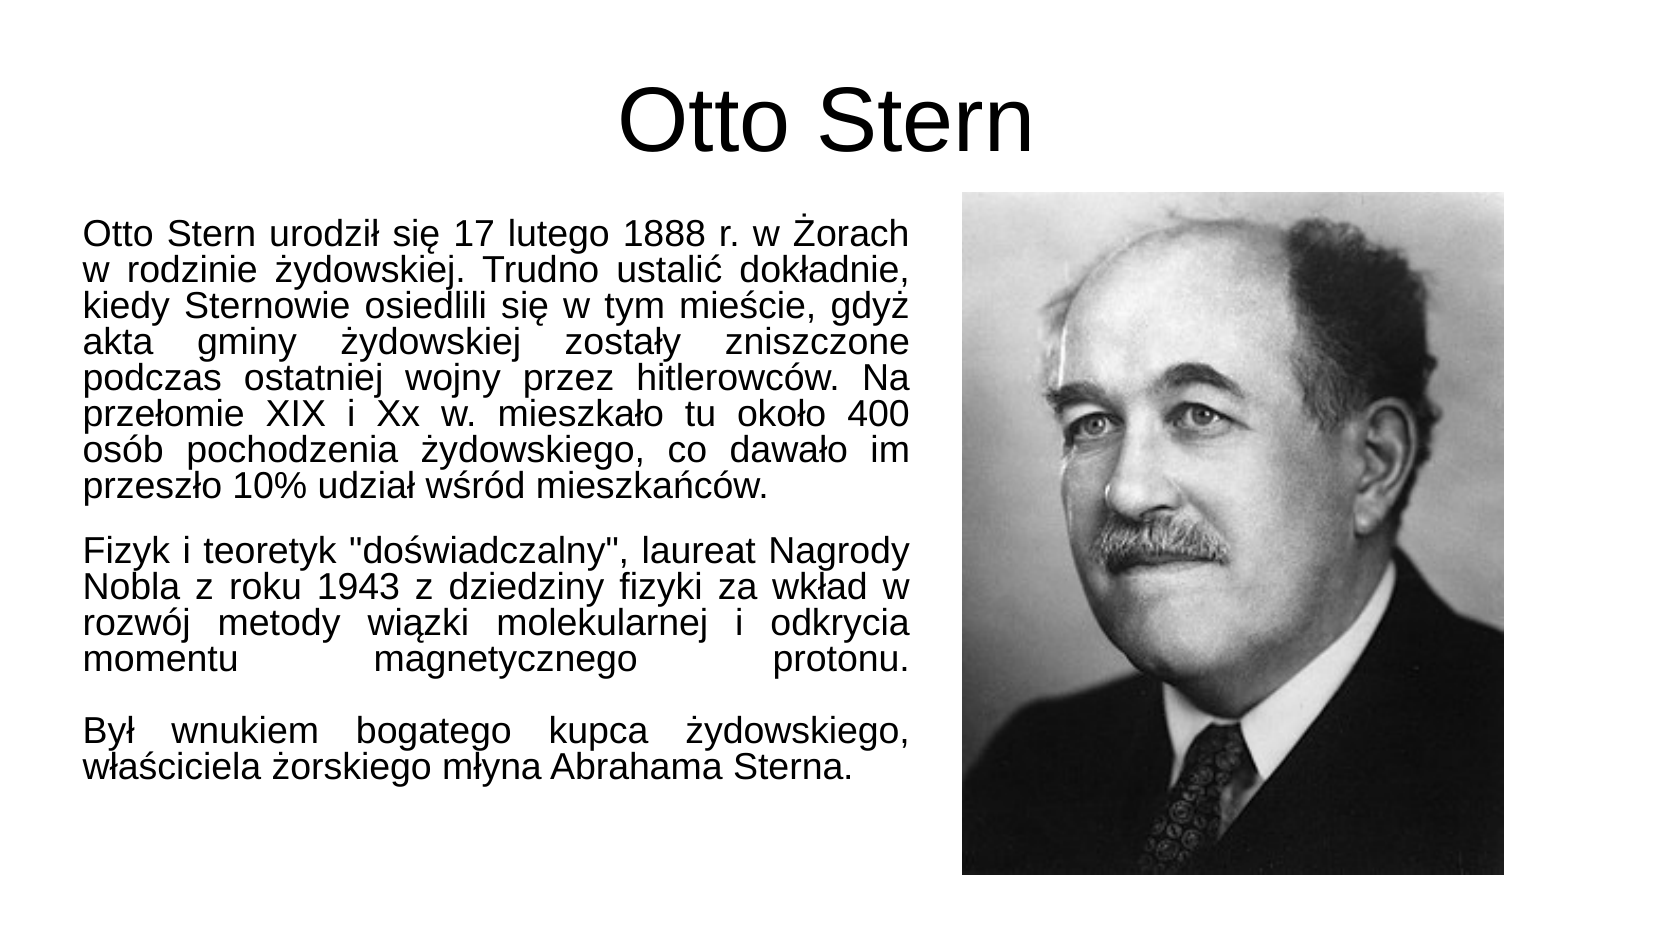

# Otto Stern
Otto Stern urodził się 17 lutego 1888 r. w Żorach w rodzinie żydowskiej. Trudno ustalić dokładnie, kiedy Sternowie osiedlili się w tym mieście, gdyż akta gminy żydowskiej zostały zniszczone podczas ostatniej wojny przez hitlerowców. Na przełomie XIX i Xx w. mieszkało tu około 400 osób pochodzenia żydowskiego, co dawało im przeszło 10% udział wśród mieszkańców.
Fizyk i teoretyk "doświadczalny", laureat Nagrody Nobla z roku 1943 z dziedziny fizyki za wkład w rozwój metody wiązki molekularnej i odkrycia momentu magnetycznego protonu.
Był wnukiem bogatego kupca żydowskiego, właściciela żorskiego młyna Abrahama Sterna.